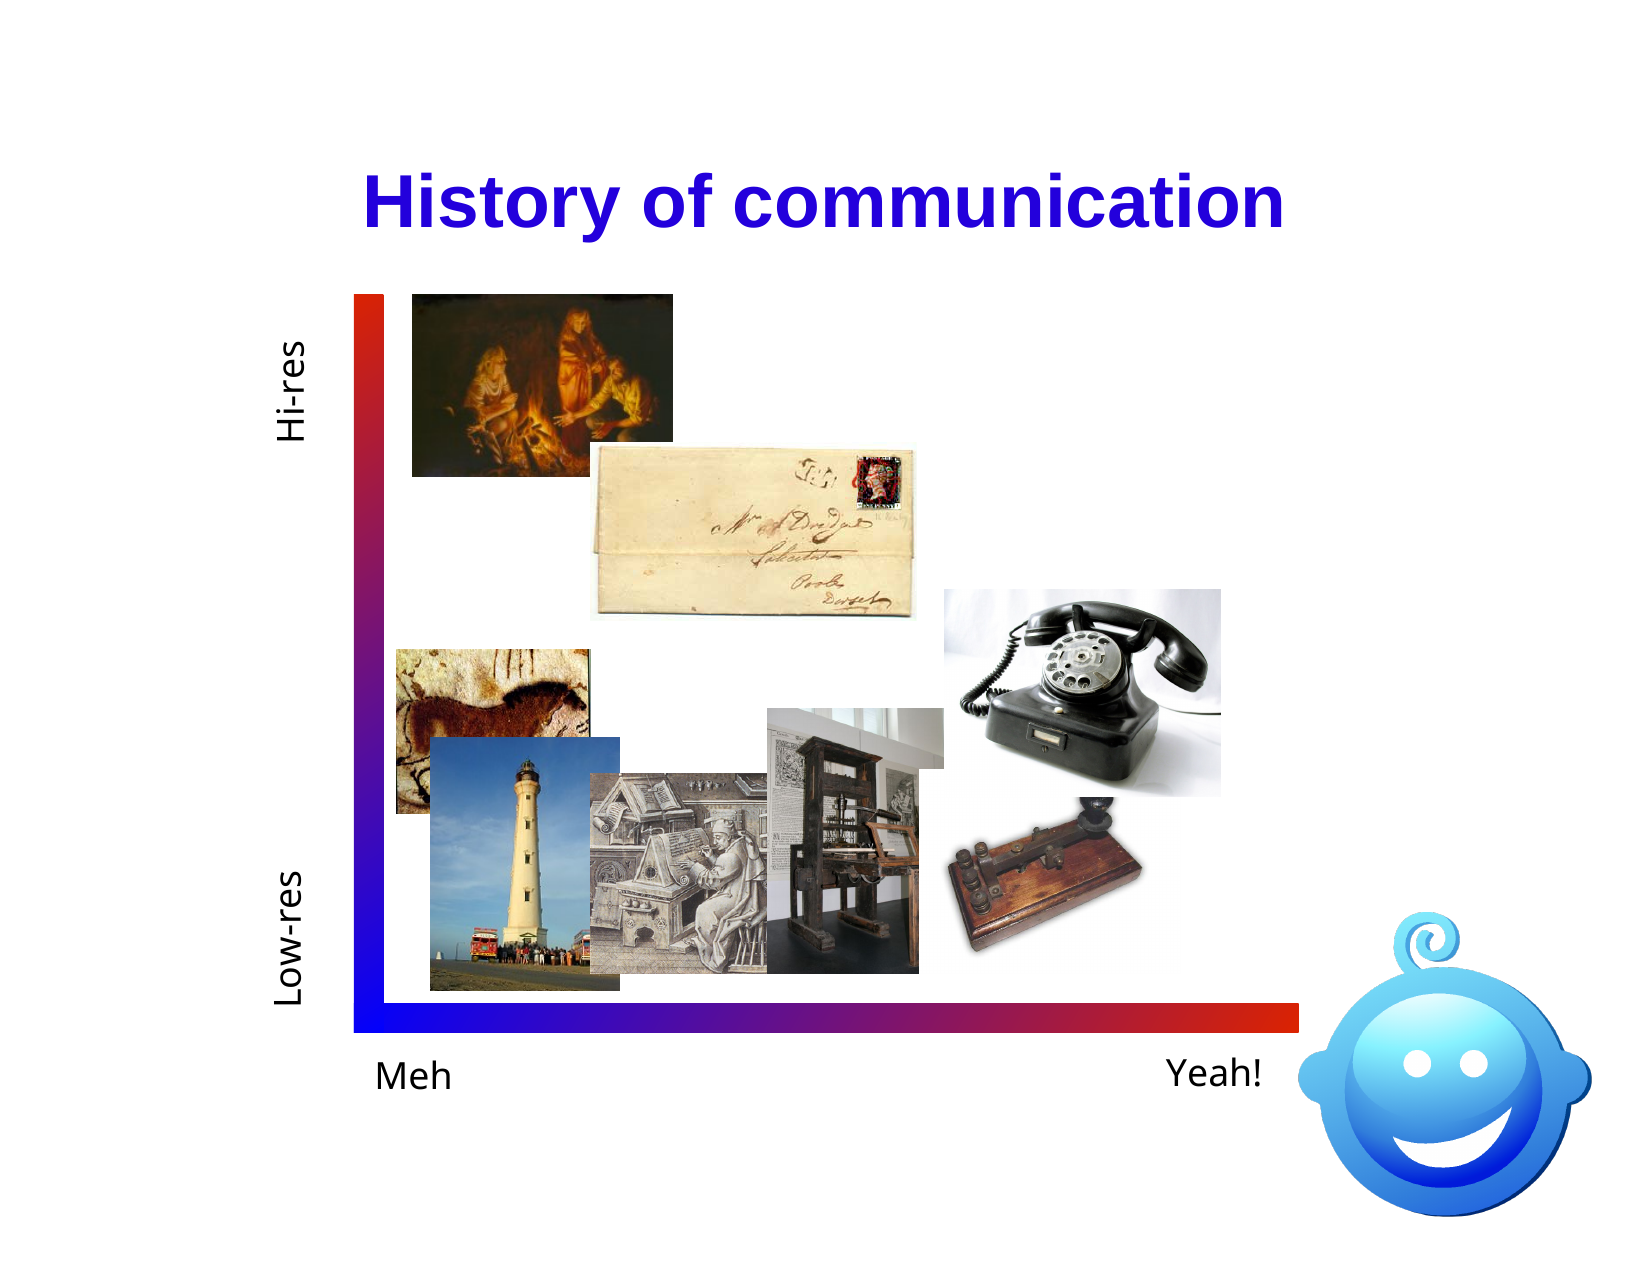

# History of communication
Hi-res
Low-res
Yeah!
Meh